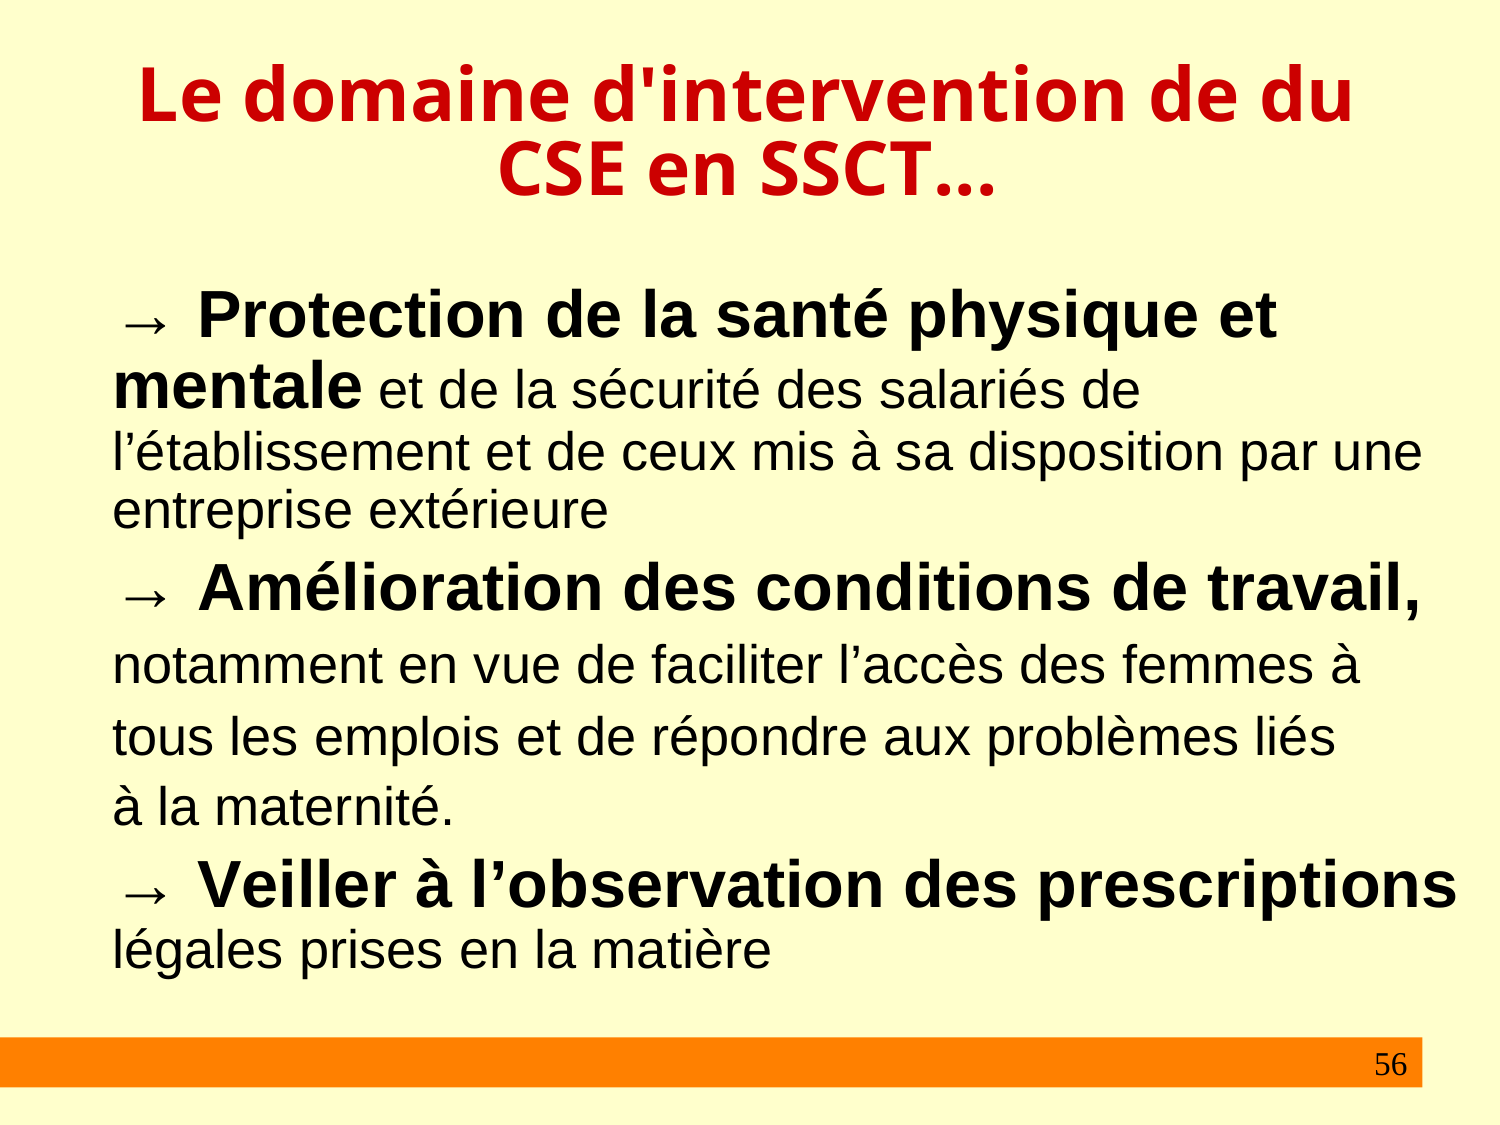

# Le domaine d'intervention de du CSE en SSCT...
→ Protection de la santé physique et mentale et de la sécurité des salariés de l’établissement et de ceux mis à sa disposition par une entreprise extérieure
→ Amélioration des conditions de travail,
notamment en vue de faciliter l’accès des femmes à
tous les emplois et de répondre aux problèmes liés
à la maternité.
→ Veiller à l’observation des prescriptions légales prises en la matière